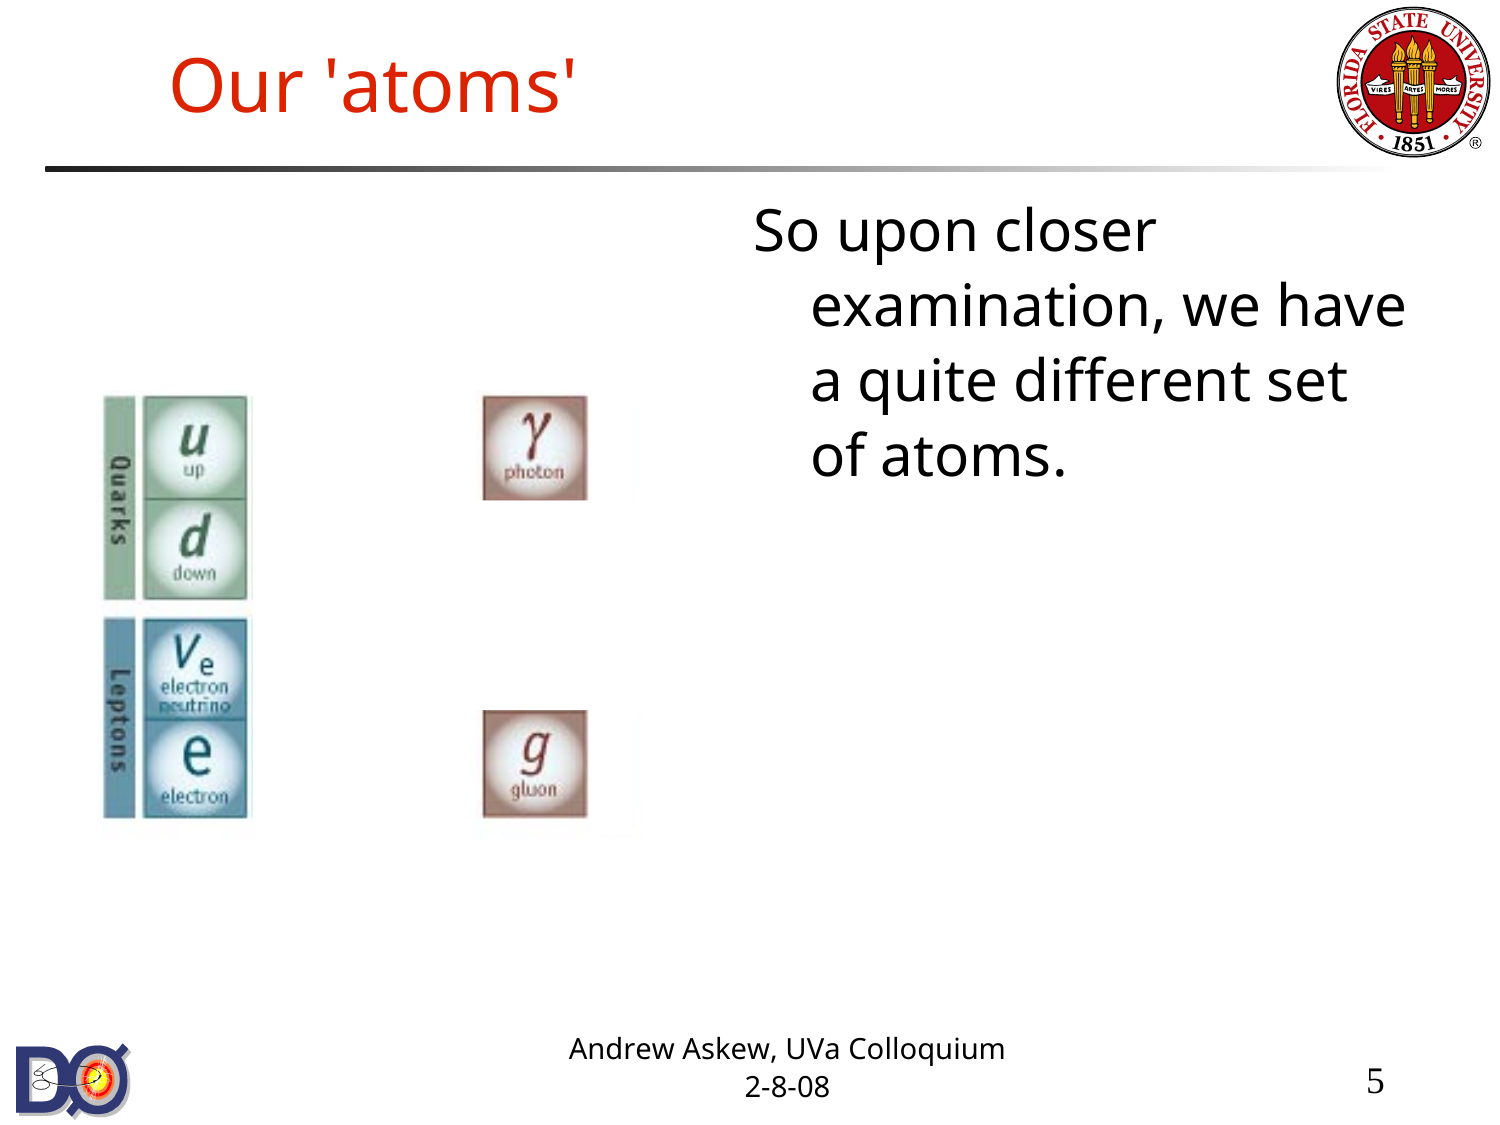

# Our 'atoms'
So upon closer examination, we have a quite different set of atoms.